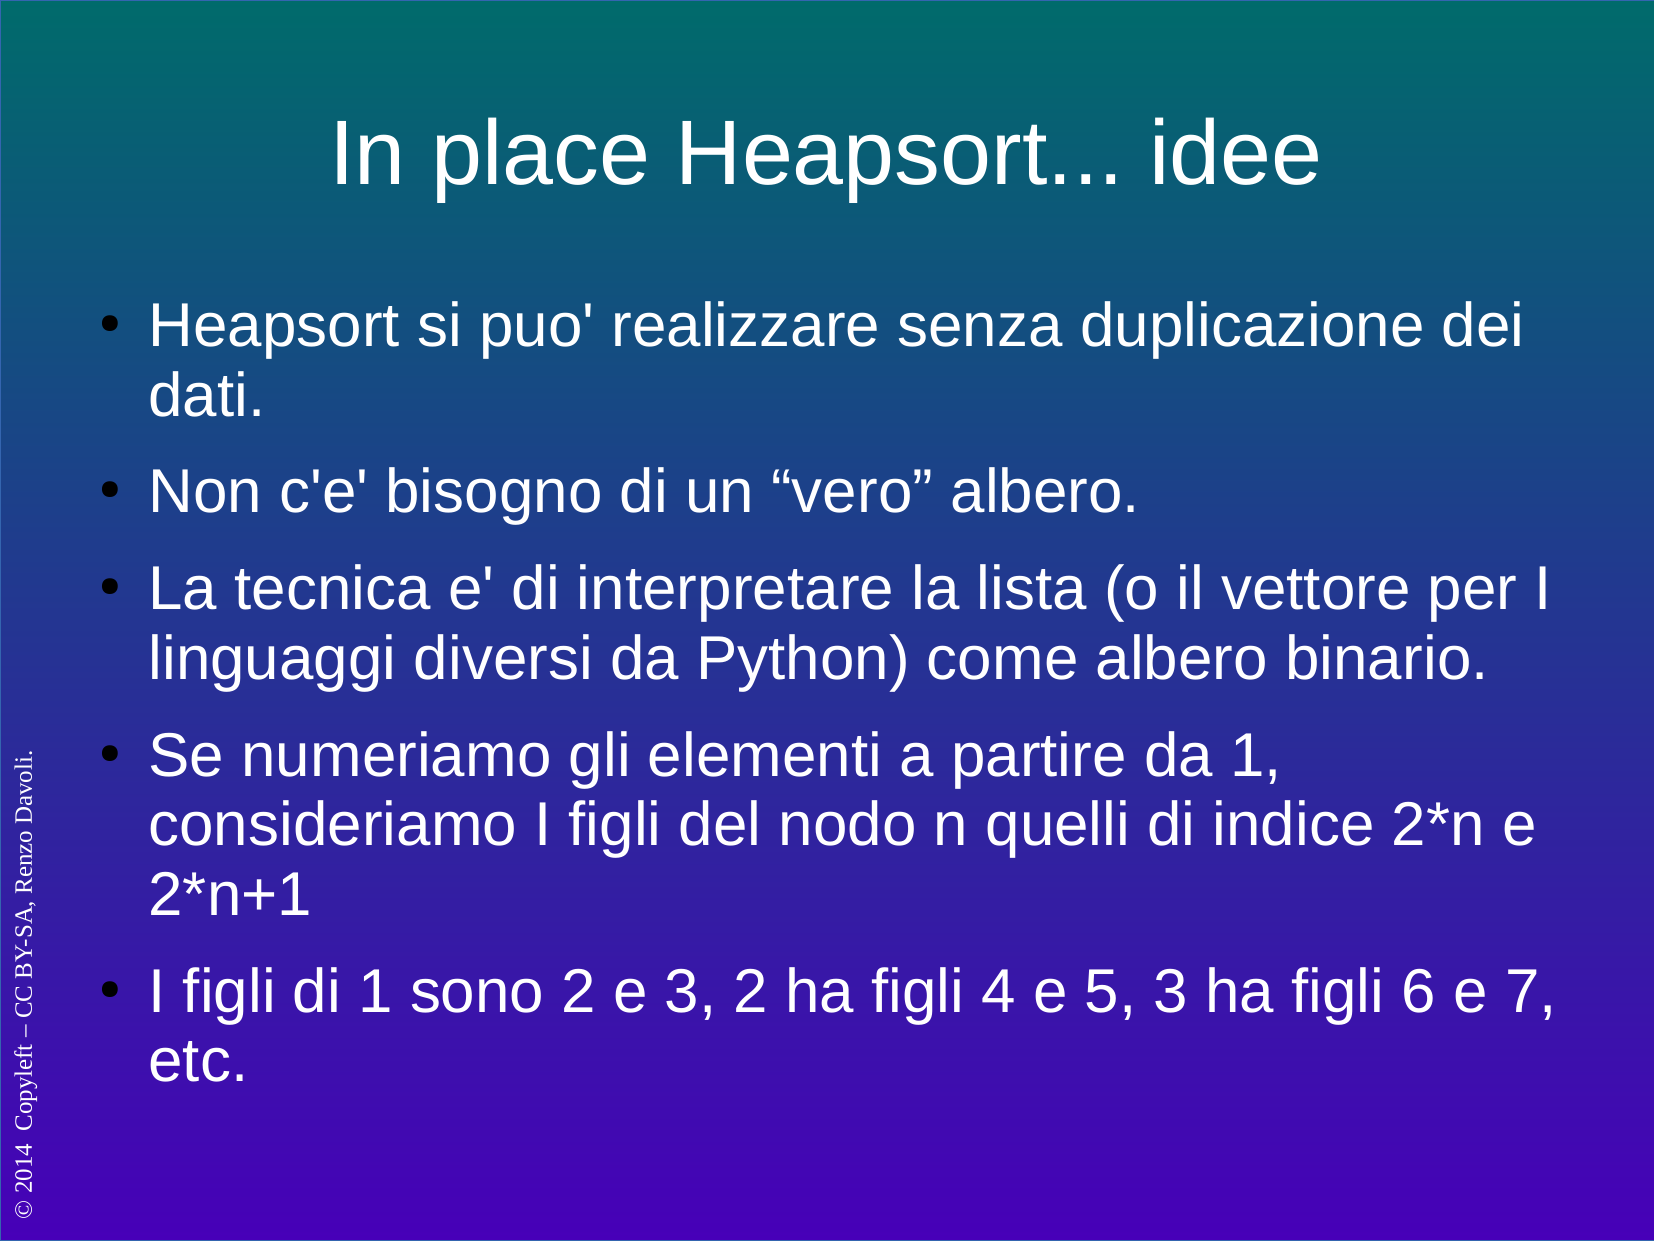

# In place Heapsort... idee
Heapsort si puo' realizzare senza duplicazione dei dati.
Non c'e' bisogno di un “vero” albero.
La tecnica e' di interpretare la lista (o il vettore per I linguaggi diversi da Python) come albero binario.
Se numeriamo gli elementi a partire da 1, consideriamo I figli del nodo n quelli di indice 2*n e 2*n+1
I figli di 1 sono 2 e 3, 2 ha figli 4 e 5, 3 ha figli 6 e 7, etc.